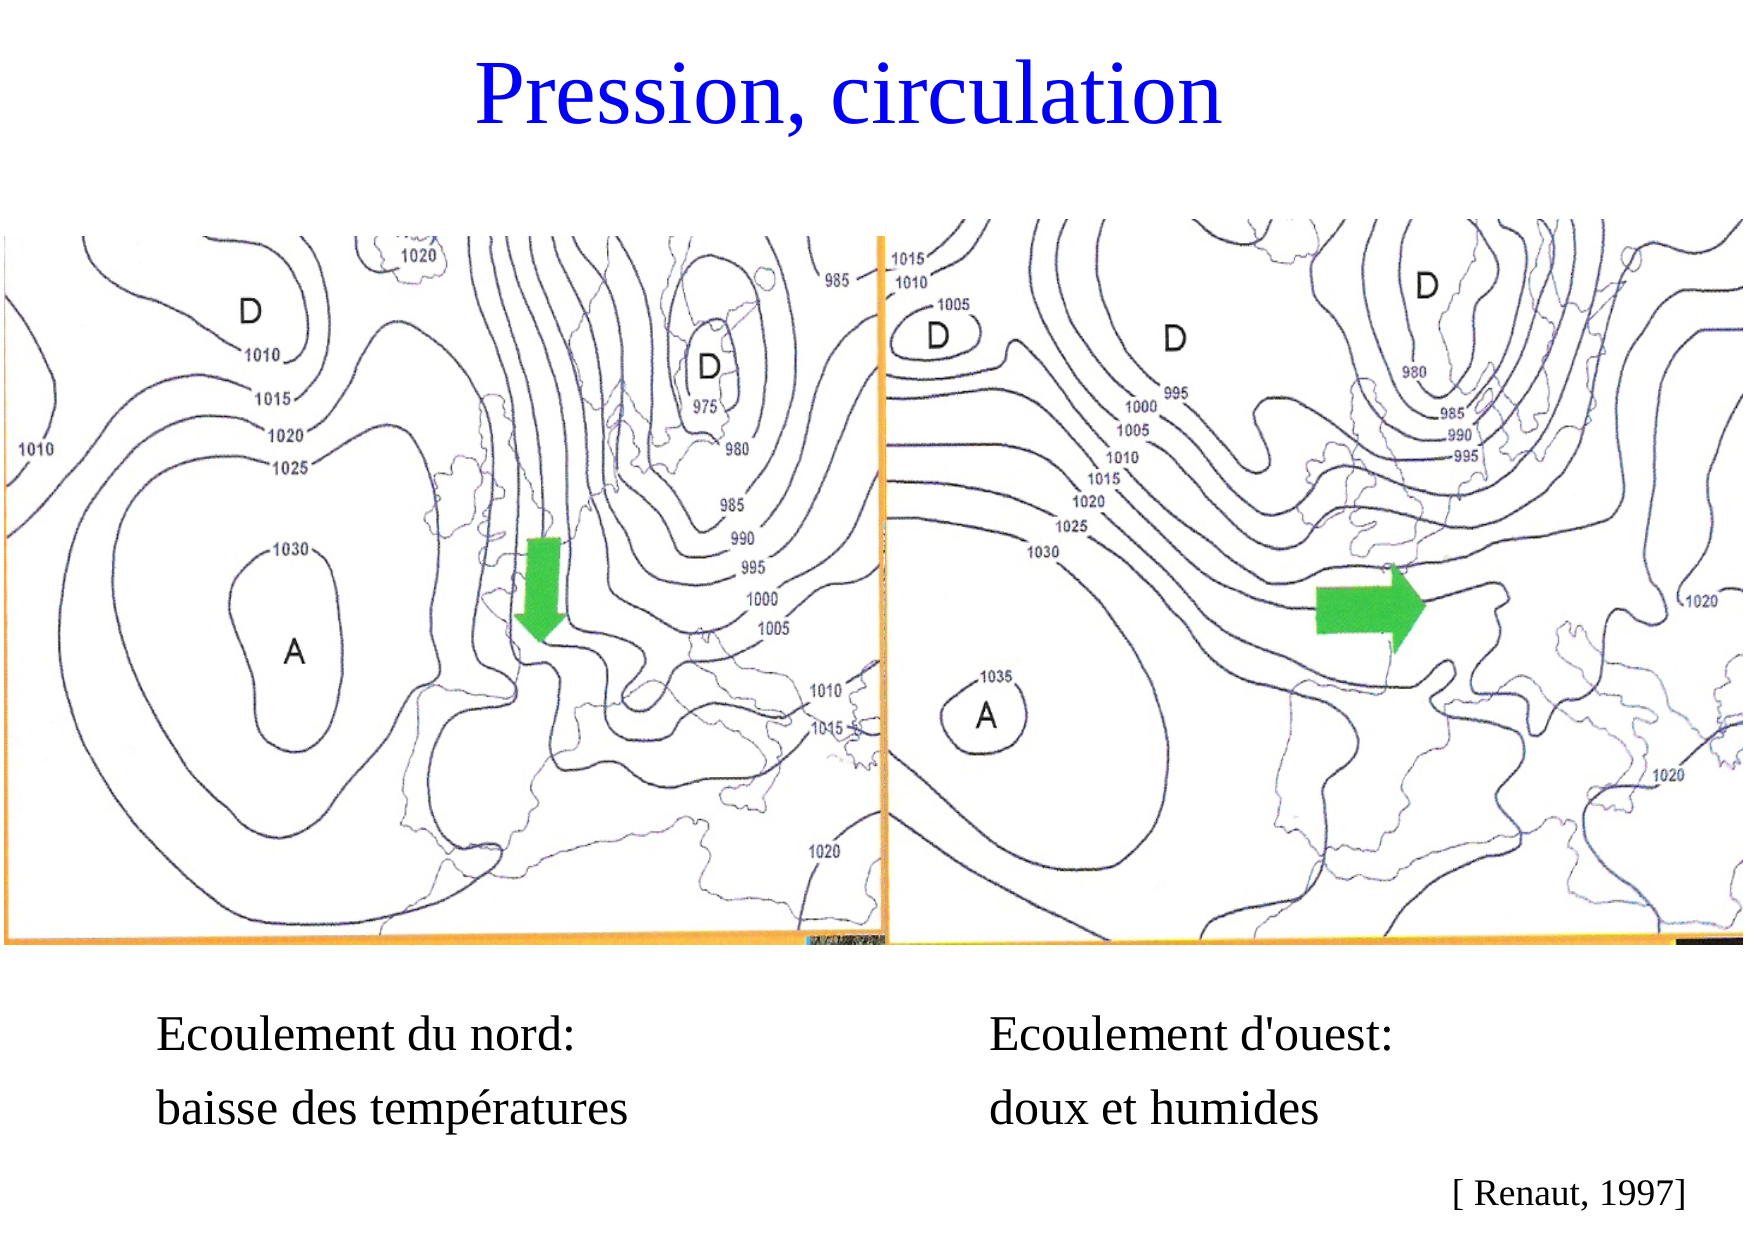

Pression, circulation
Ecoulement du nord:
baisse des températures
Ecoulement d'ouest:
doux et humides
[ Renaut, 1997]